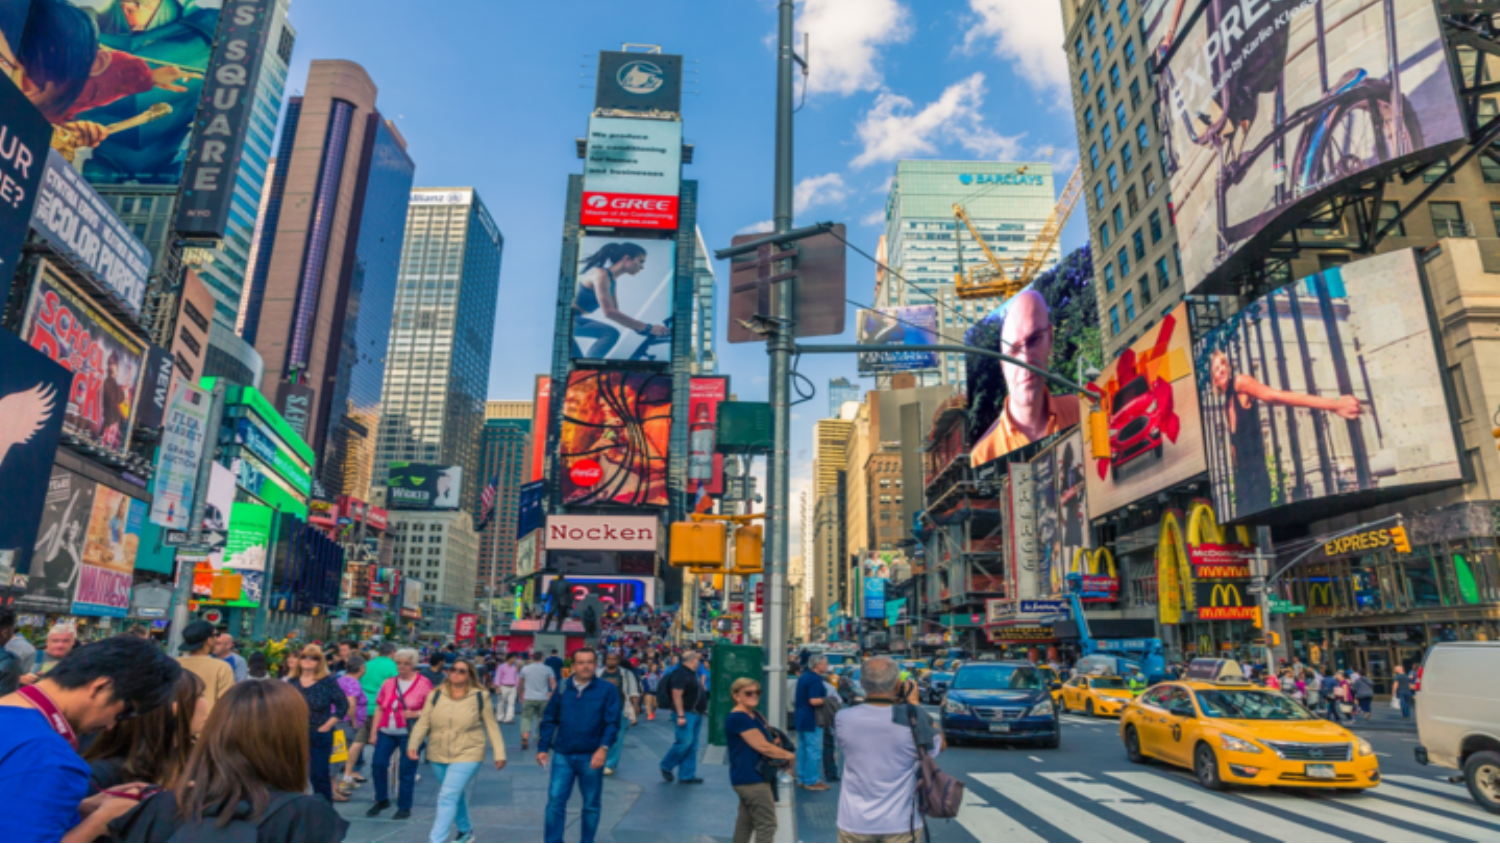

# Logineo NRW LMS Basis 2
Logineo NRW LMS = Moodle